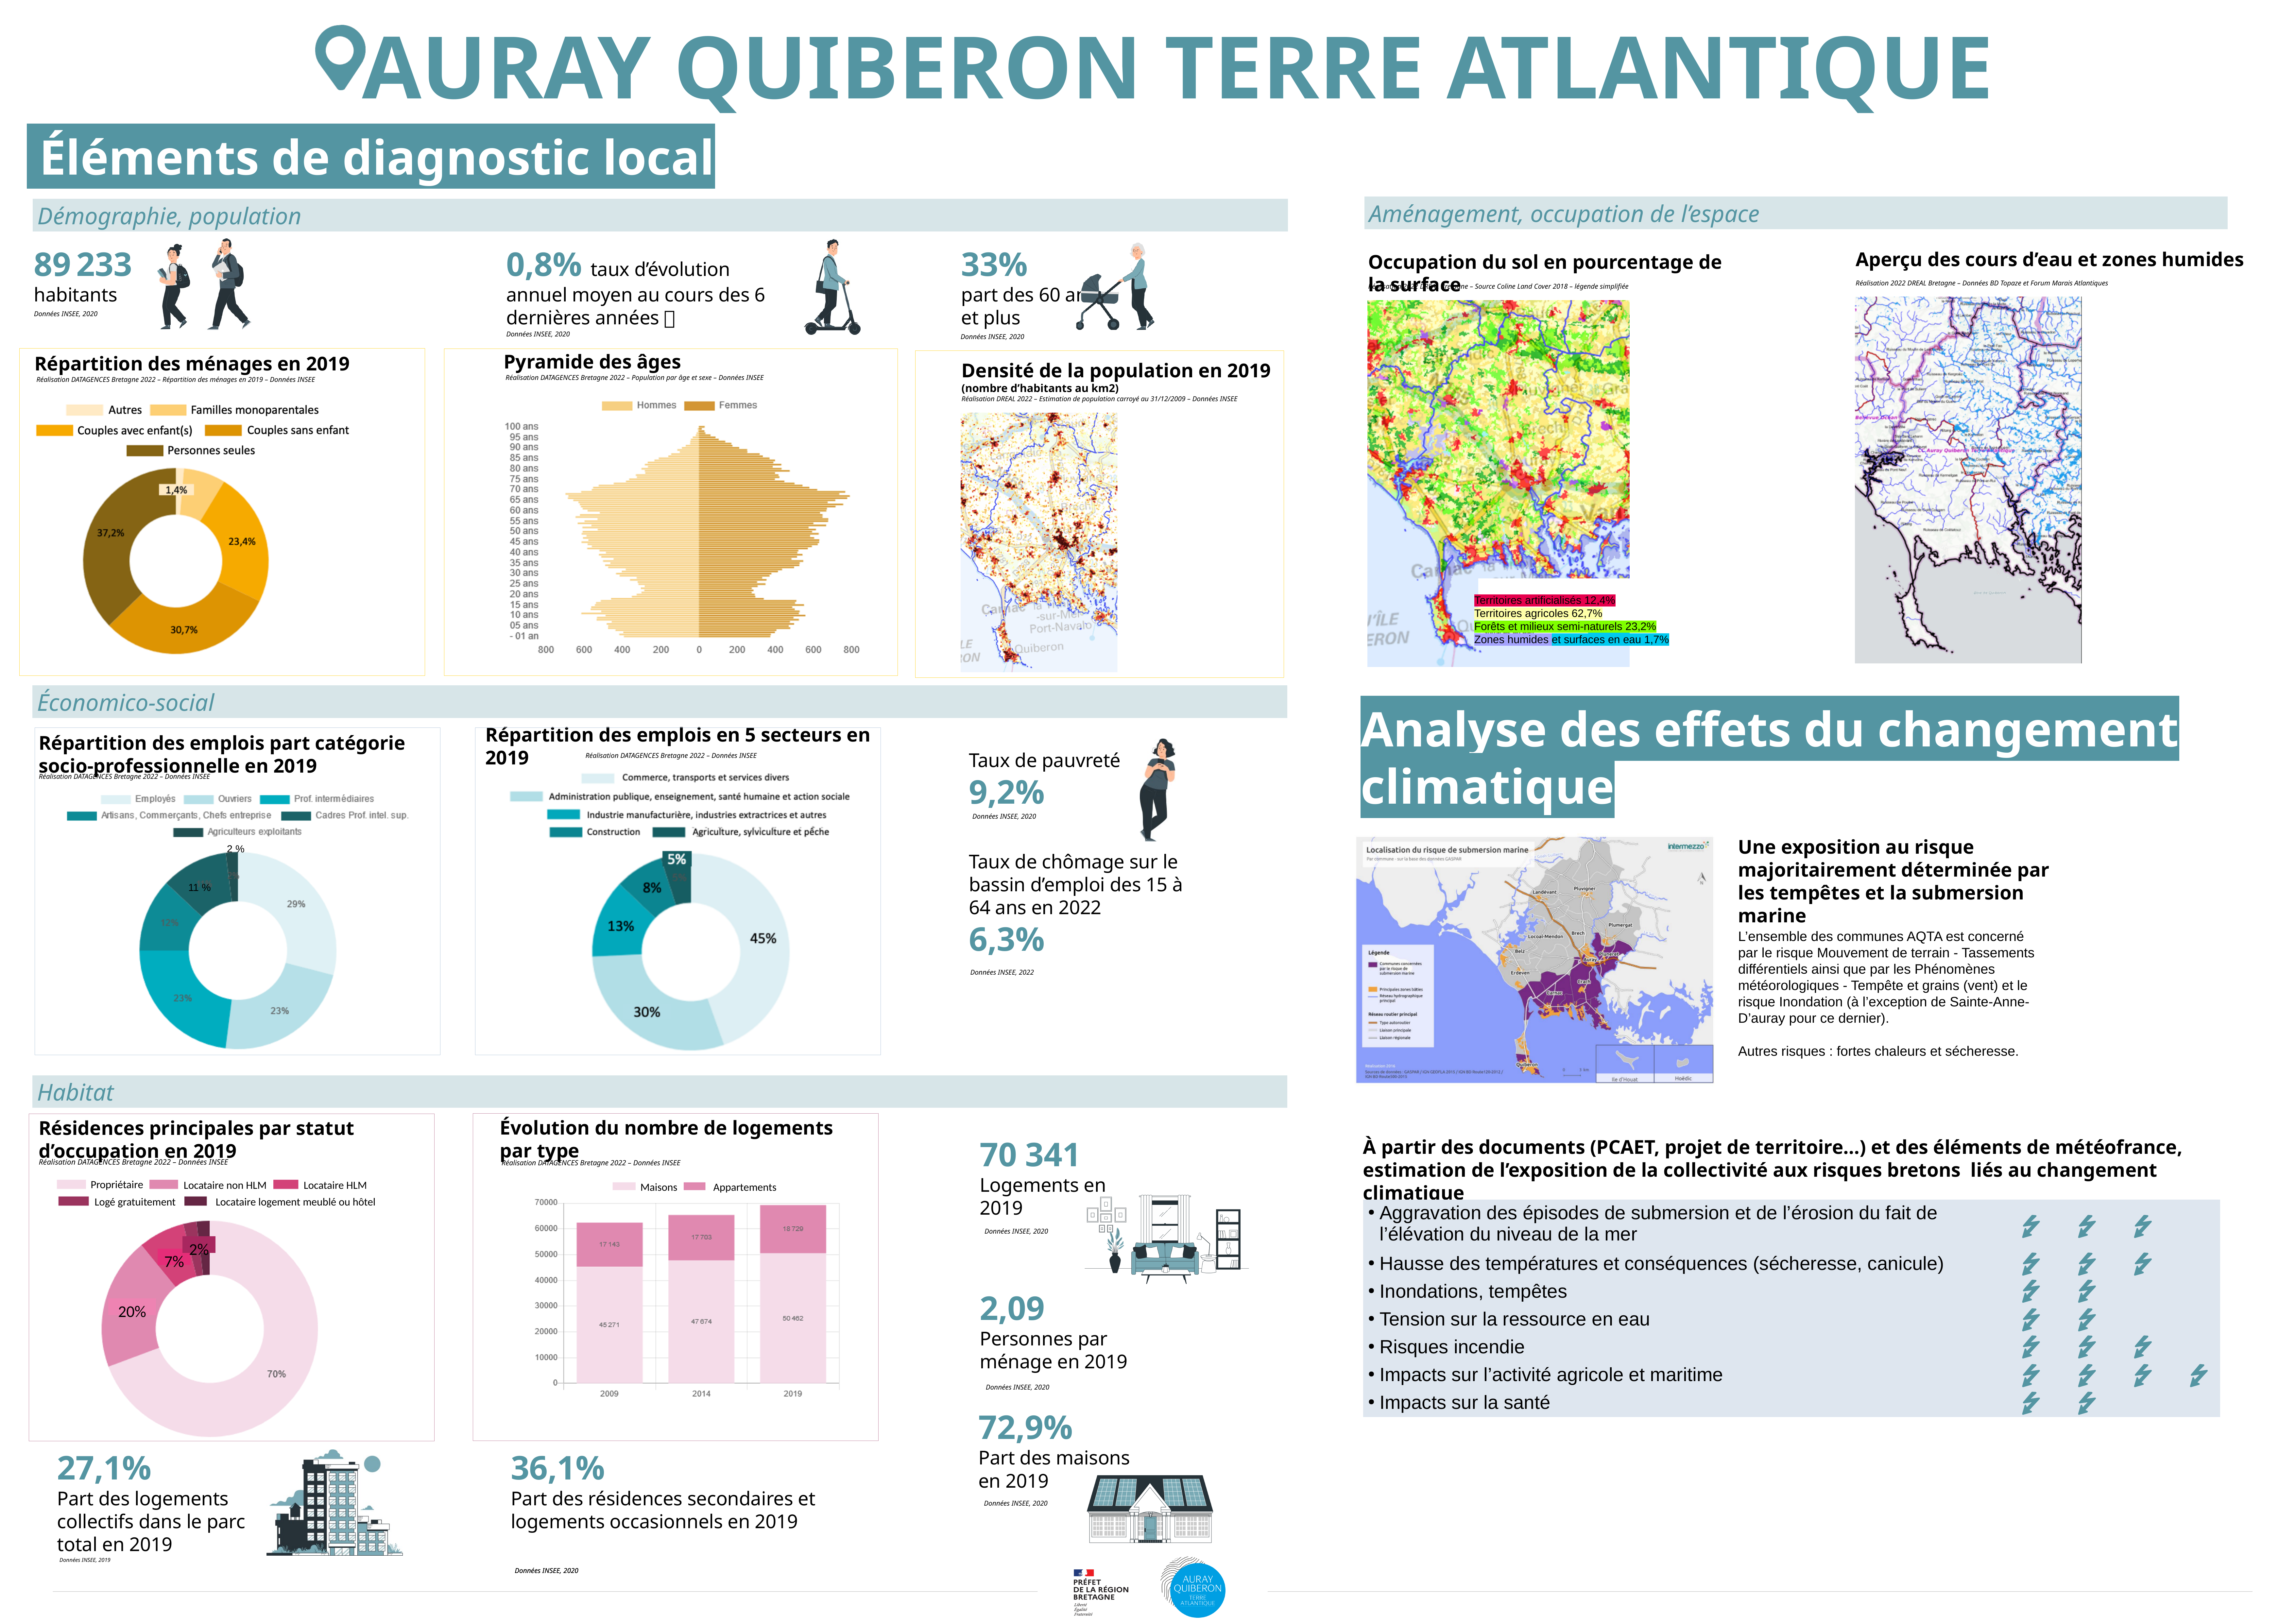

AURAY QUIBERON TERRE ATLANTIQUE
 Éléments de diagnostic local
Aménagement, occupation de l’espace
Démographie, population
89 233
habitants
0,8% taux d’évolution annuel moyen au cours des 6 dernières annéesﾲ
33%
part des 60 ans et plus
Aperçu des cours d’eau et zones humides
Occupation du sol en pourcentage de la surface
Réalisation 2022 DREAL Bretagne – Données BD Topaze et Forum Marais Atlantiques
Réalisation 2022 DREAL Bretagne – Source Coline Land Cover 2018 – légende simplifiée
Données INSEE, 2020
Données INSEE, 2020
Données INSEE, 2020
Pyramide des âges
Répartition des ménages en 2019
Densité de la population en 2019
(nombre d’habitants au km2)
Réalisation DATAGENCES Bretagne 2022 – Population par âge et sexe – Données INSEE
Réalisation DATAGENCES Bretagne 2022 – Répartition des ménages en 2019 – Données INSEE
Réalisation DREAL 2022 – Estimation de population carroyé au 31/12/2009 – Données INSEE
Territoires artificialisés 12,4%
Territoires agricoles 62,7%
Forêts et milieux semi-naturels 23,2%
Zones humides et surfaces en eau 1,7%
Économico-social
Analyse des effets du changement climatique
Répartition des emplois en 5 secteurs en 2019
Répartition des emplois part catégorie socio-professionnelle en 2019
Taux de pauvreté
9,2%
Taux de chômage sur le bassin d’emploi des 15 à 64 ans en 2022
6,3%
Réalisation DATAGENCES Bretagne 2022 – Données INSEE
Réalisation DATAGENCES Bretagne 2022 – Données INSEE
Données INSEE, 2020
Une exposition au risque majoritairement déterminée par les tempêtes et la submersion marine
2 %
11 %
L’ensemble des communes AQTA est concerné par le risque Mouvement de terrain - Tassements différentiels ainsi que par les Phénomènes météorologiques - Tempête et grains (vent) et le risque Inondation (à l’exception de Sainte-Anne-D’auray pour ce dernier).
Autres risques : fortes chaleurs et sécheresse.
Données INSEE, 2022
Habitat
Évolution du nombre de logements par type
Résidences principales par statut d’occupation en 2019
Réalisation DATAGENCES Bretagne 2022 – Données INSEE
70 341
Logements en 2019
2,09
Personnes par ménage en 2019
À partir des documents (PCAET, projet de territoire…) et des éléments de météofrance, estimation de l’exposition de la collectivité aux risques bretons liés au changement climatique
Réalisation DATAGENCES Bretagne 2022 – Données INSEE
Propriétaire
Locataire HLM
Locataire non HLM
Maisons
Appartements
Locataire logement meublé ou hôtel
Logé gratuitement
| Aggravation des épisodes de submersion et de l’érosion du fait de l’élévation du niveau de la mer | |
| --- | --- |
| Hausse des températures et conséquences (sécheresse, canicule) | |
| Inondations, tempêtes | |
| Tension sur la ressource en eau | |
| Risques incendie | |
| Impacts sur l’activité agricole et maritime | |
| Impacts sur la santé | |
Données INSEE, 2020
2%
7%
20%
Données INSEE, 2020
72,9%
Part des maisons en 2019
27,1%
Part des logements collectifs dans le parc total en 2019
36,1%
Part des résidences secondaires et logements occasionnels en 2019
Données INSEE, 2020
Données INSEE, 2019
Données INSEE, 2020
Données INSEE, 2020